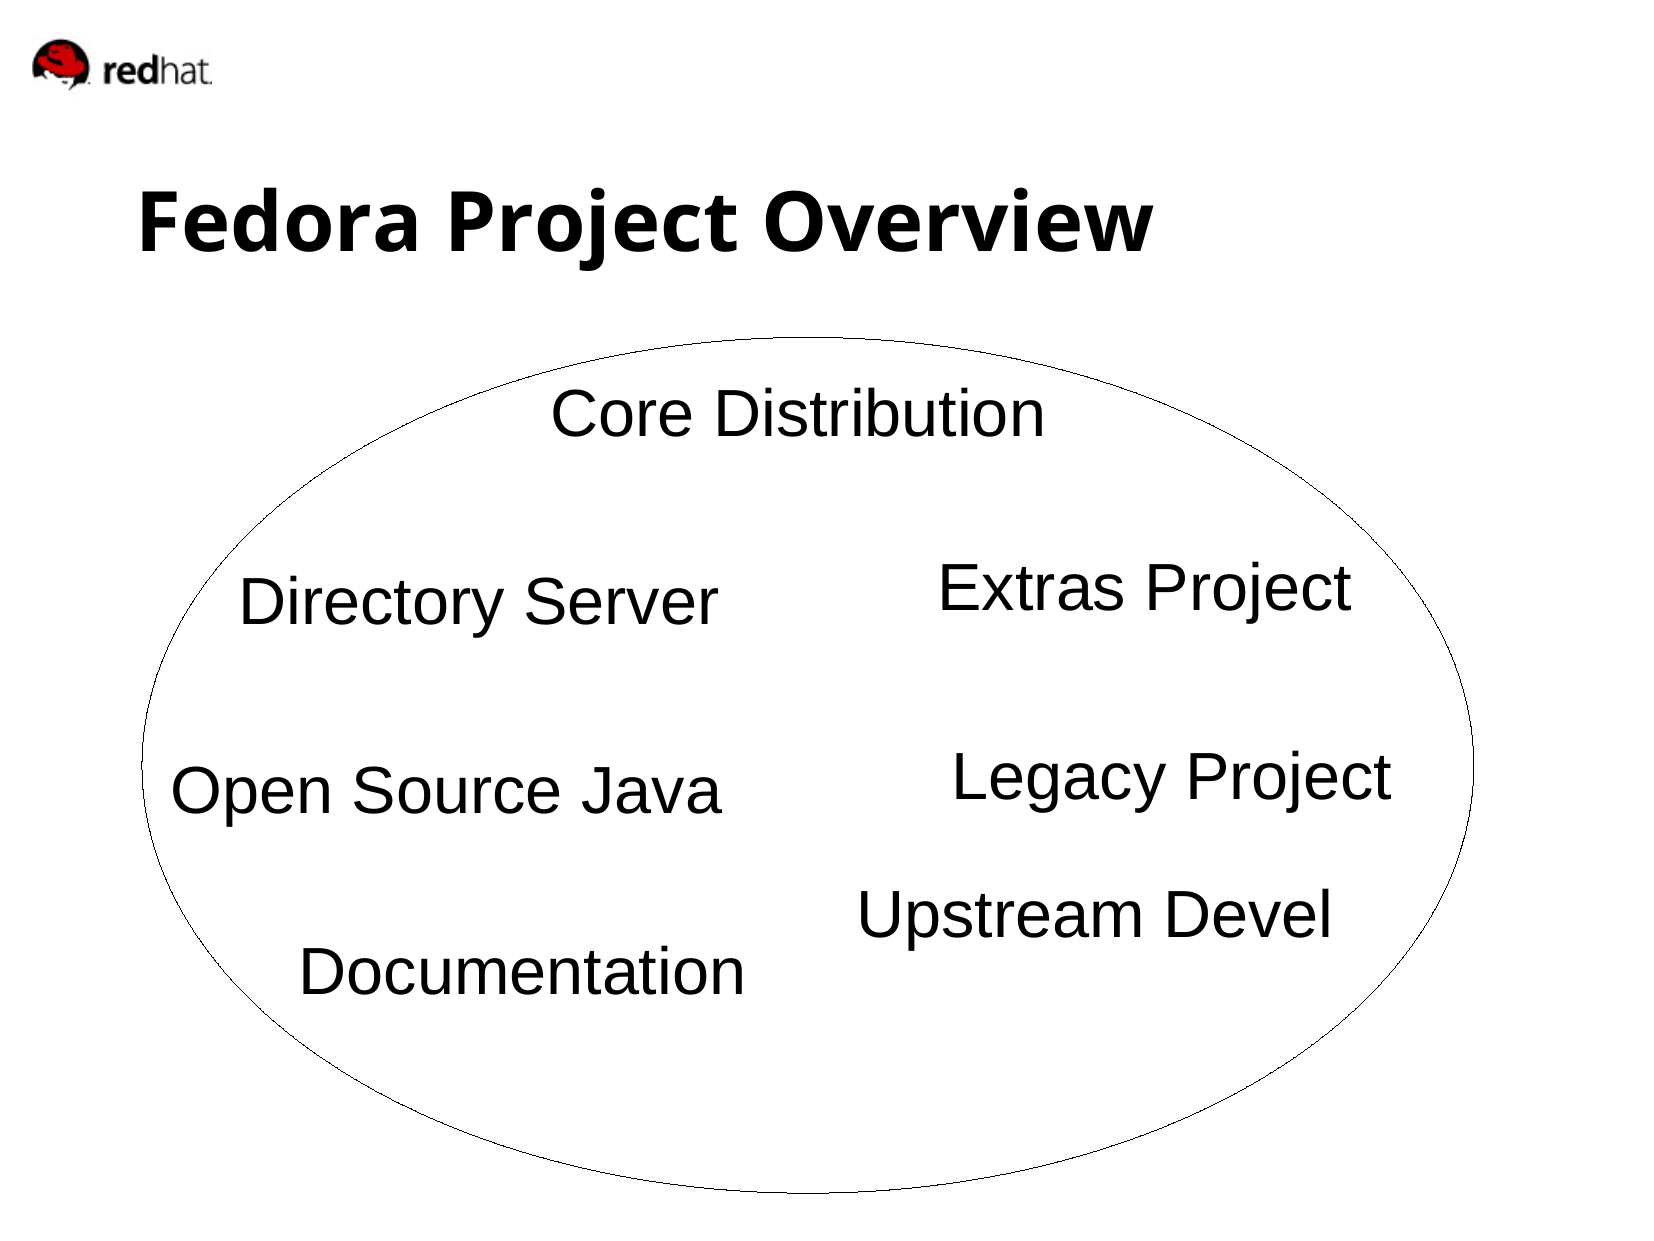

# Fedora Project Overview
Core Distribution
Extras Project
Directory Server
Legacy Project
Open Source Java
Upstream Devel
Documentation